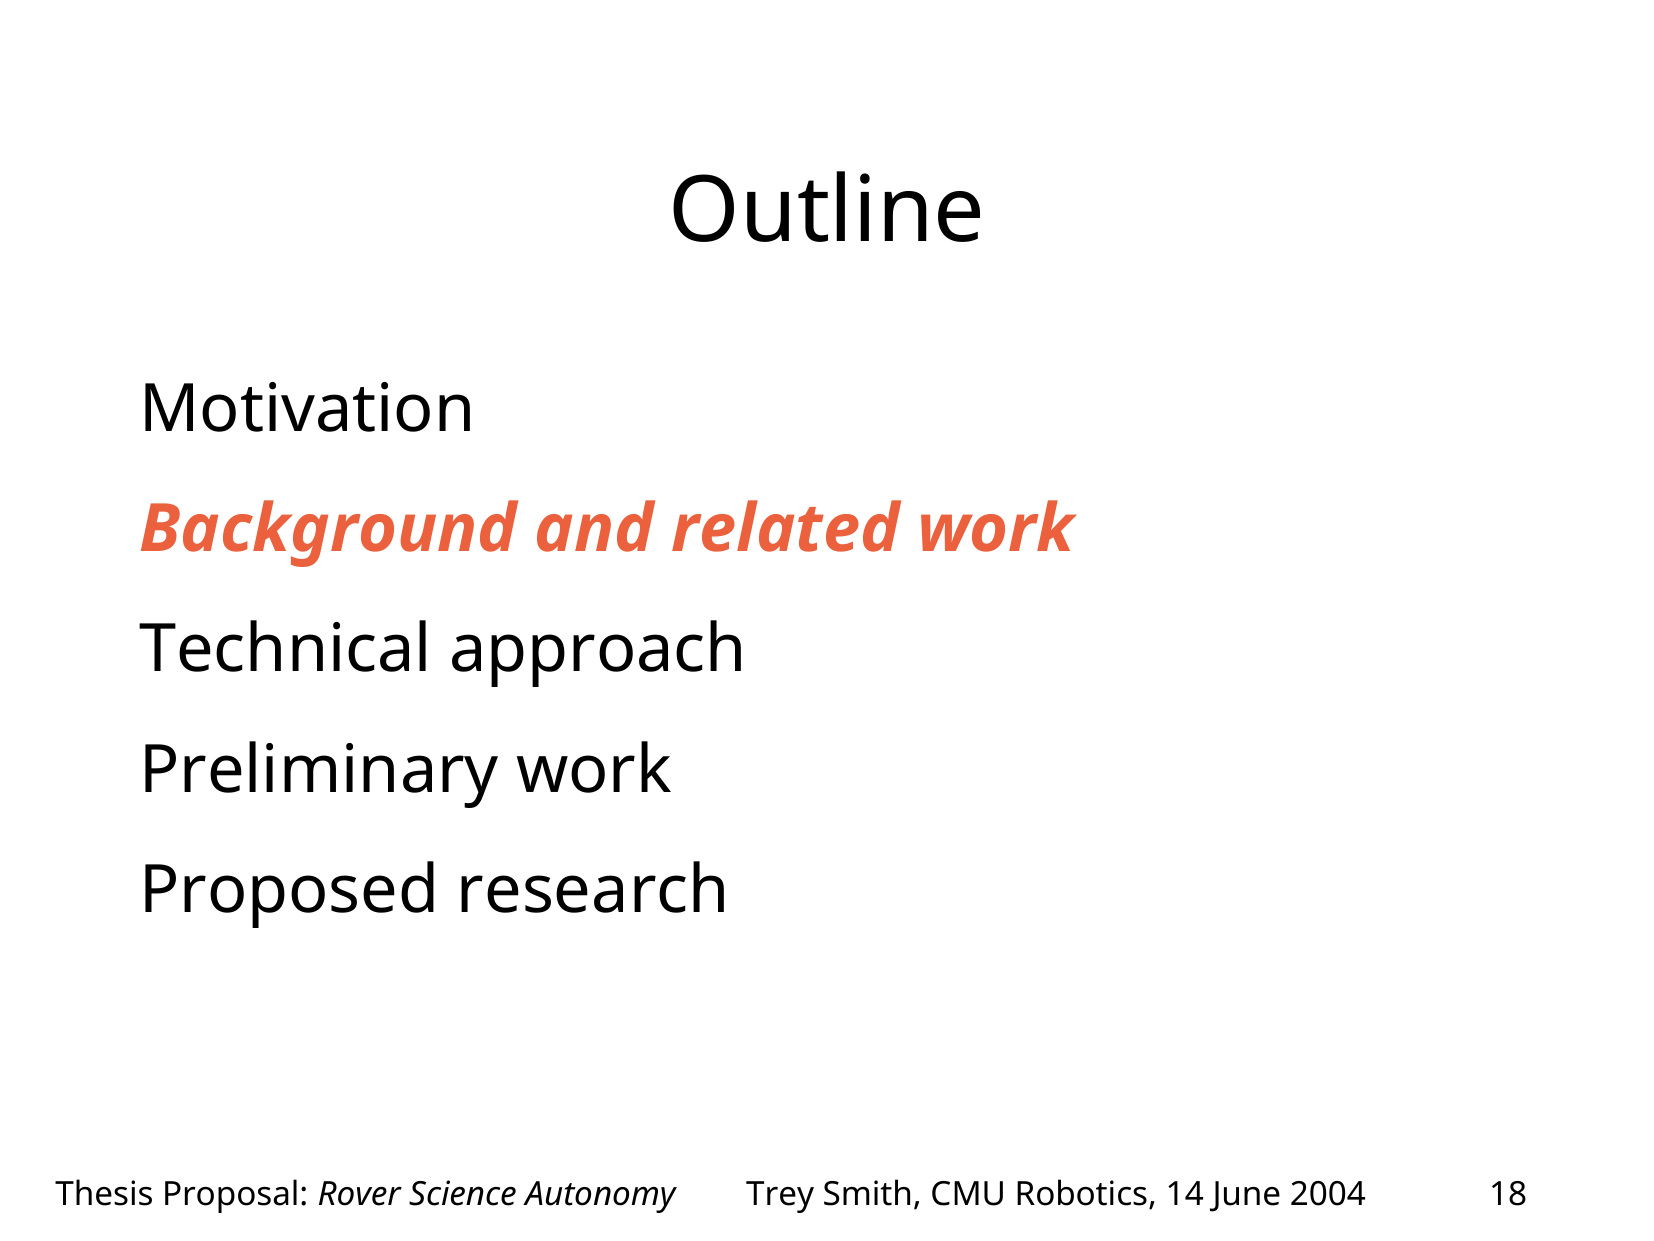

# Outline
Motivation
Background and related work
Technical approach
Preliminary work
Proposed research